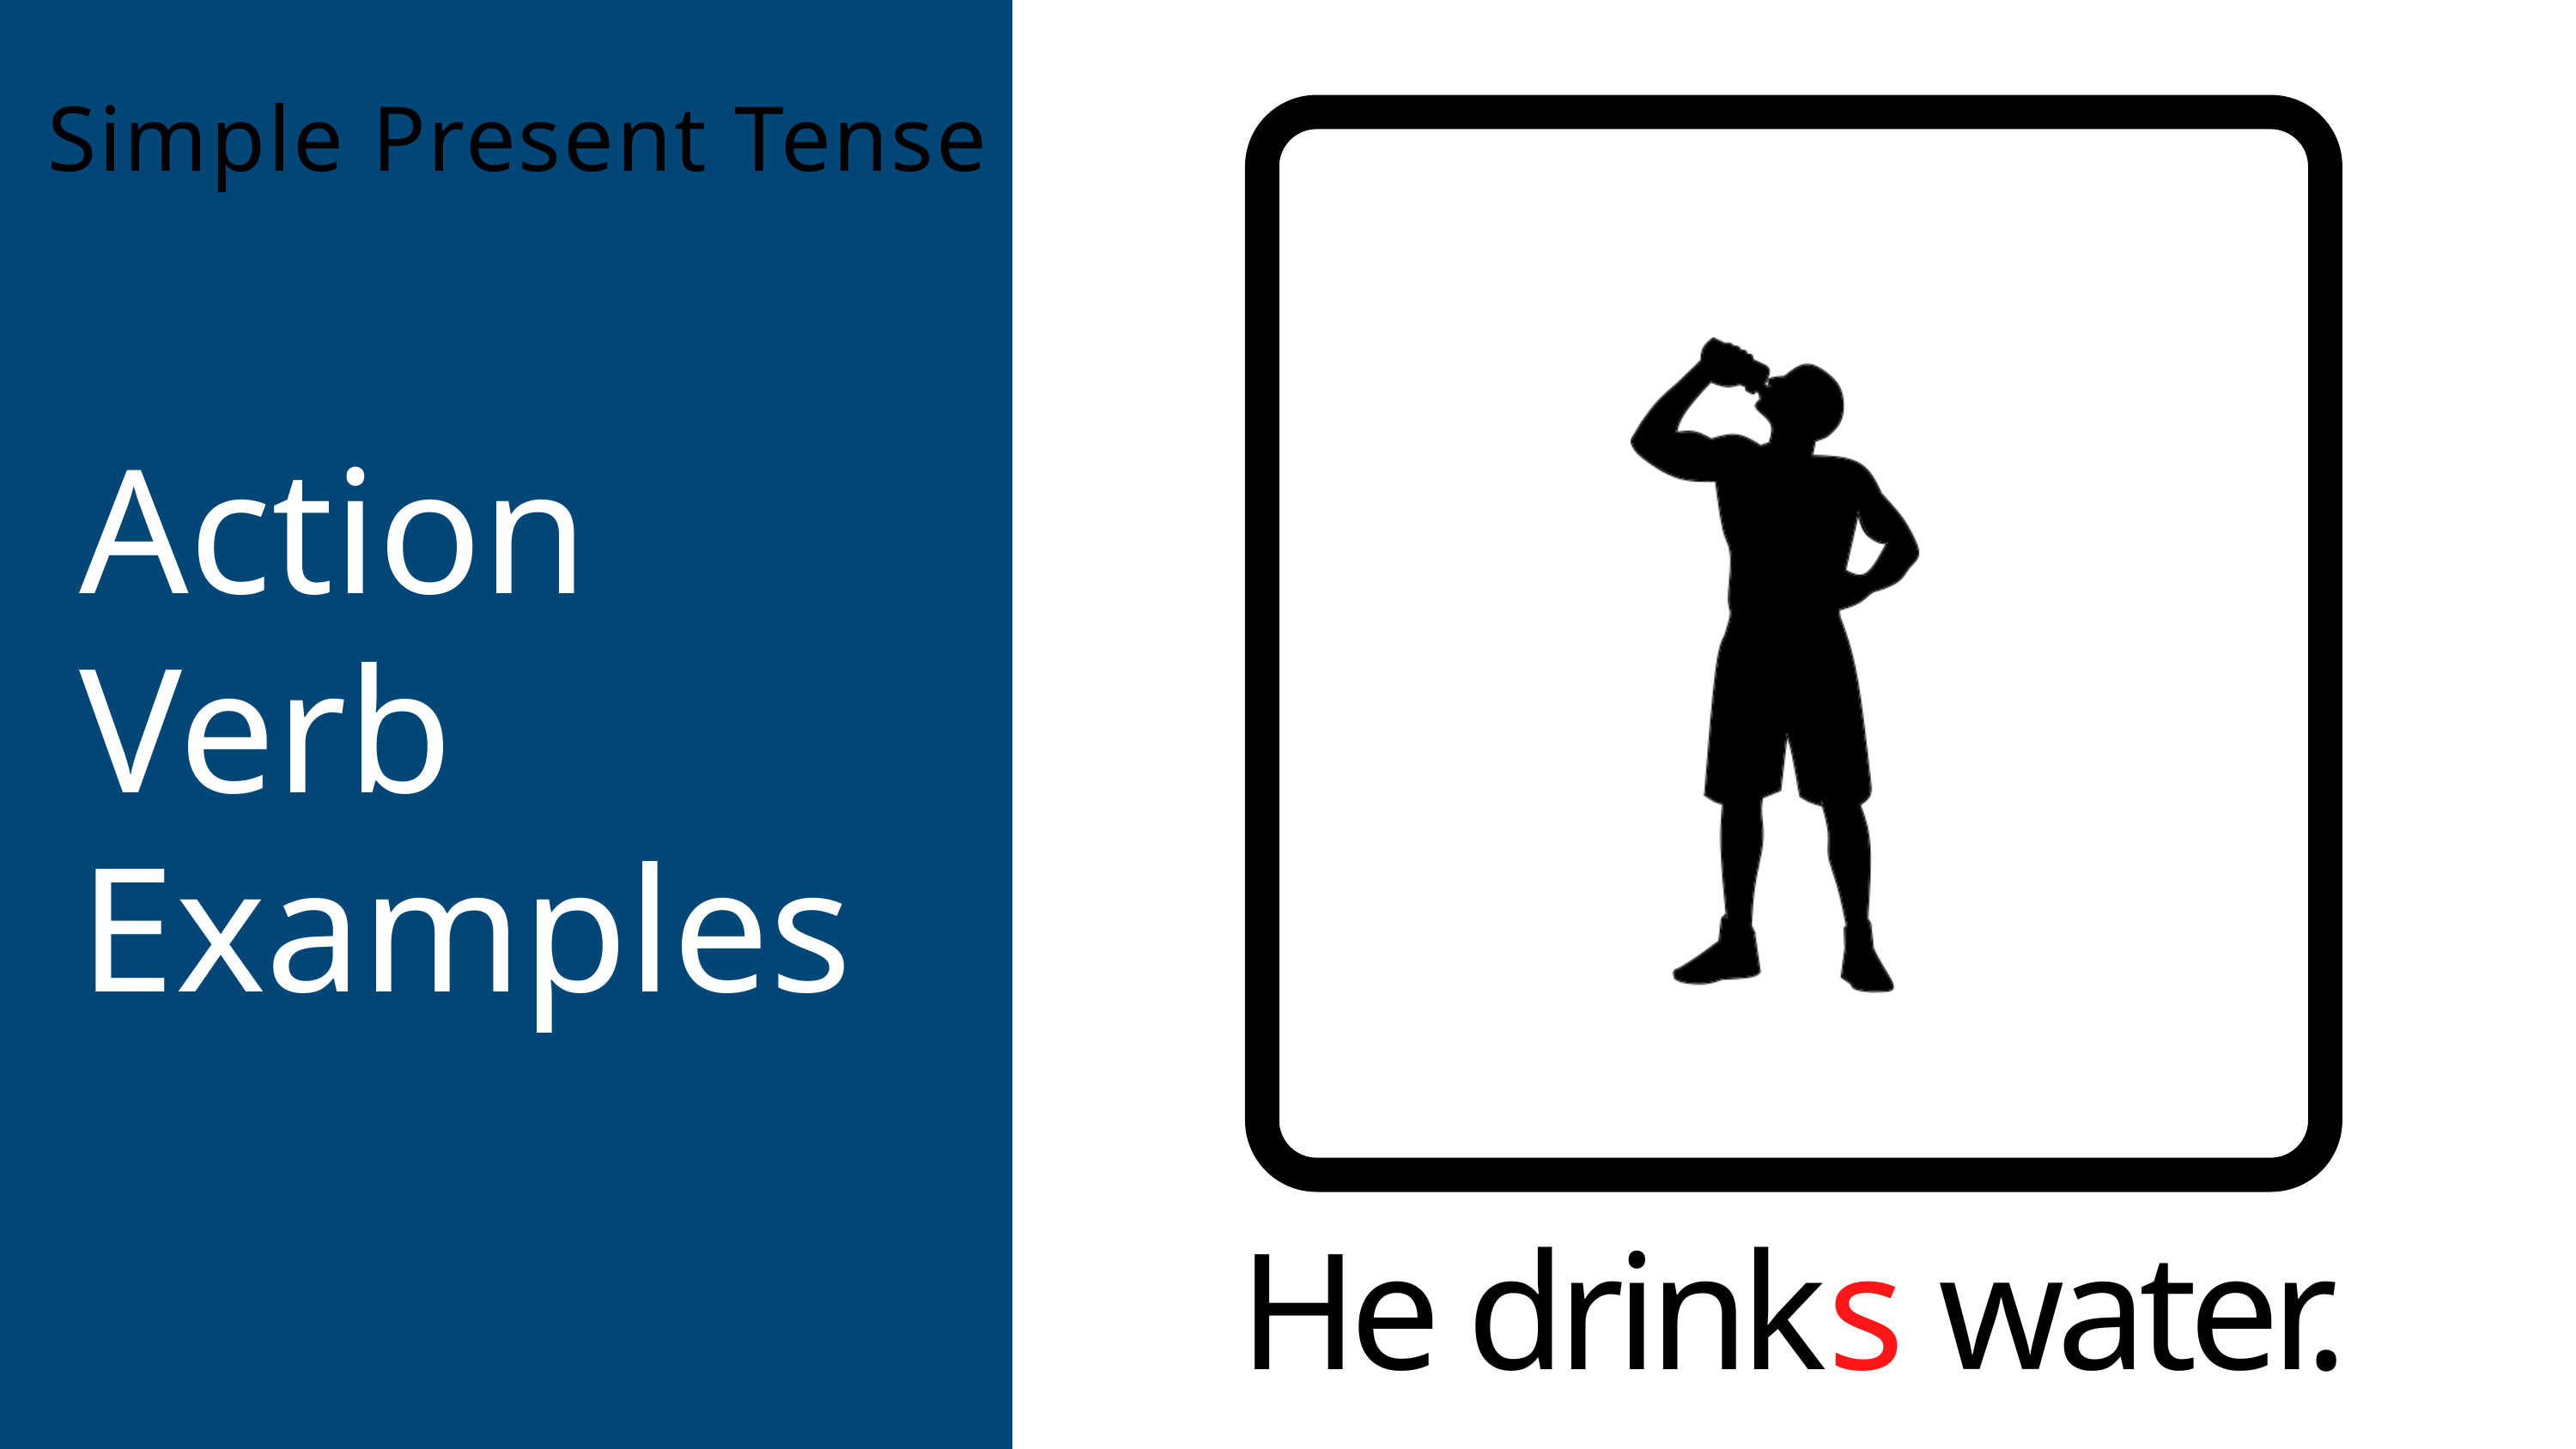

Simple Present Tense
Action Verb Examples
He drinks water.